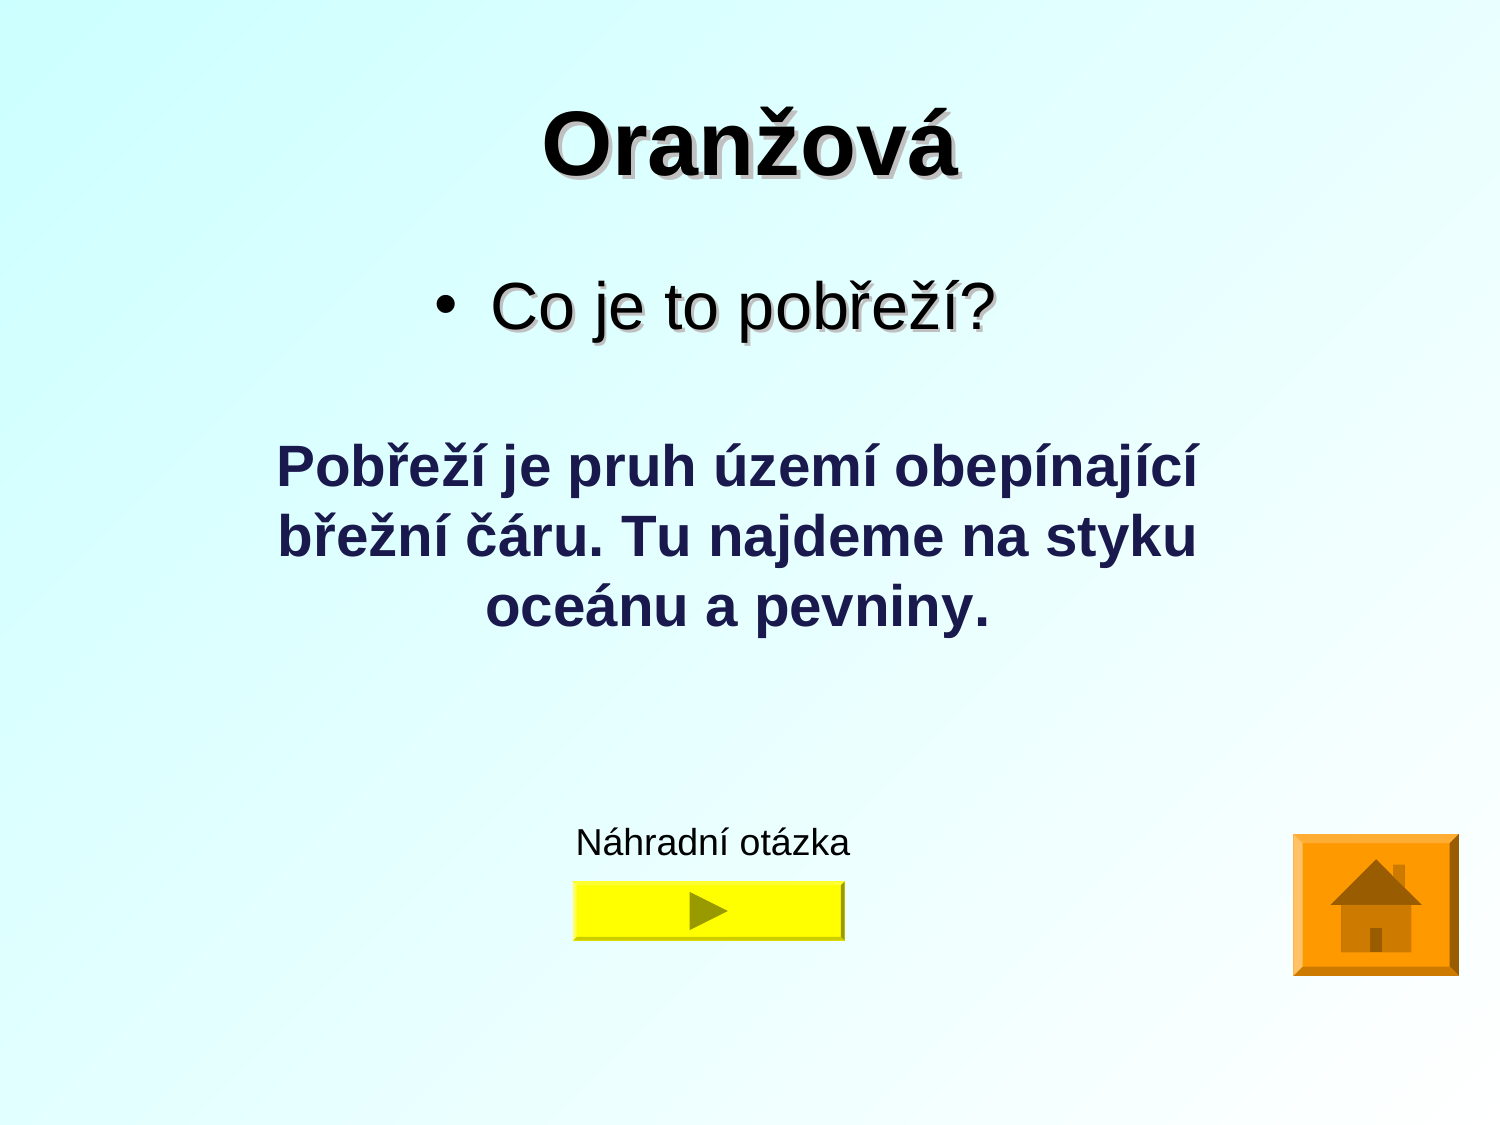

# Oranžová
Co je to pobřeží?
Pobřeží je pruh území obepínající břežní čáru. Tu najdeme na styku oceánu a pevniny.
Náhradní otázka